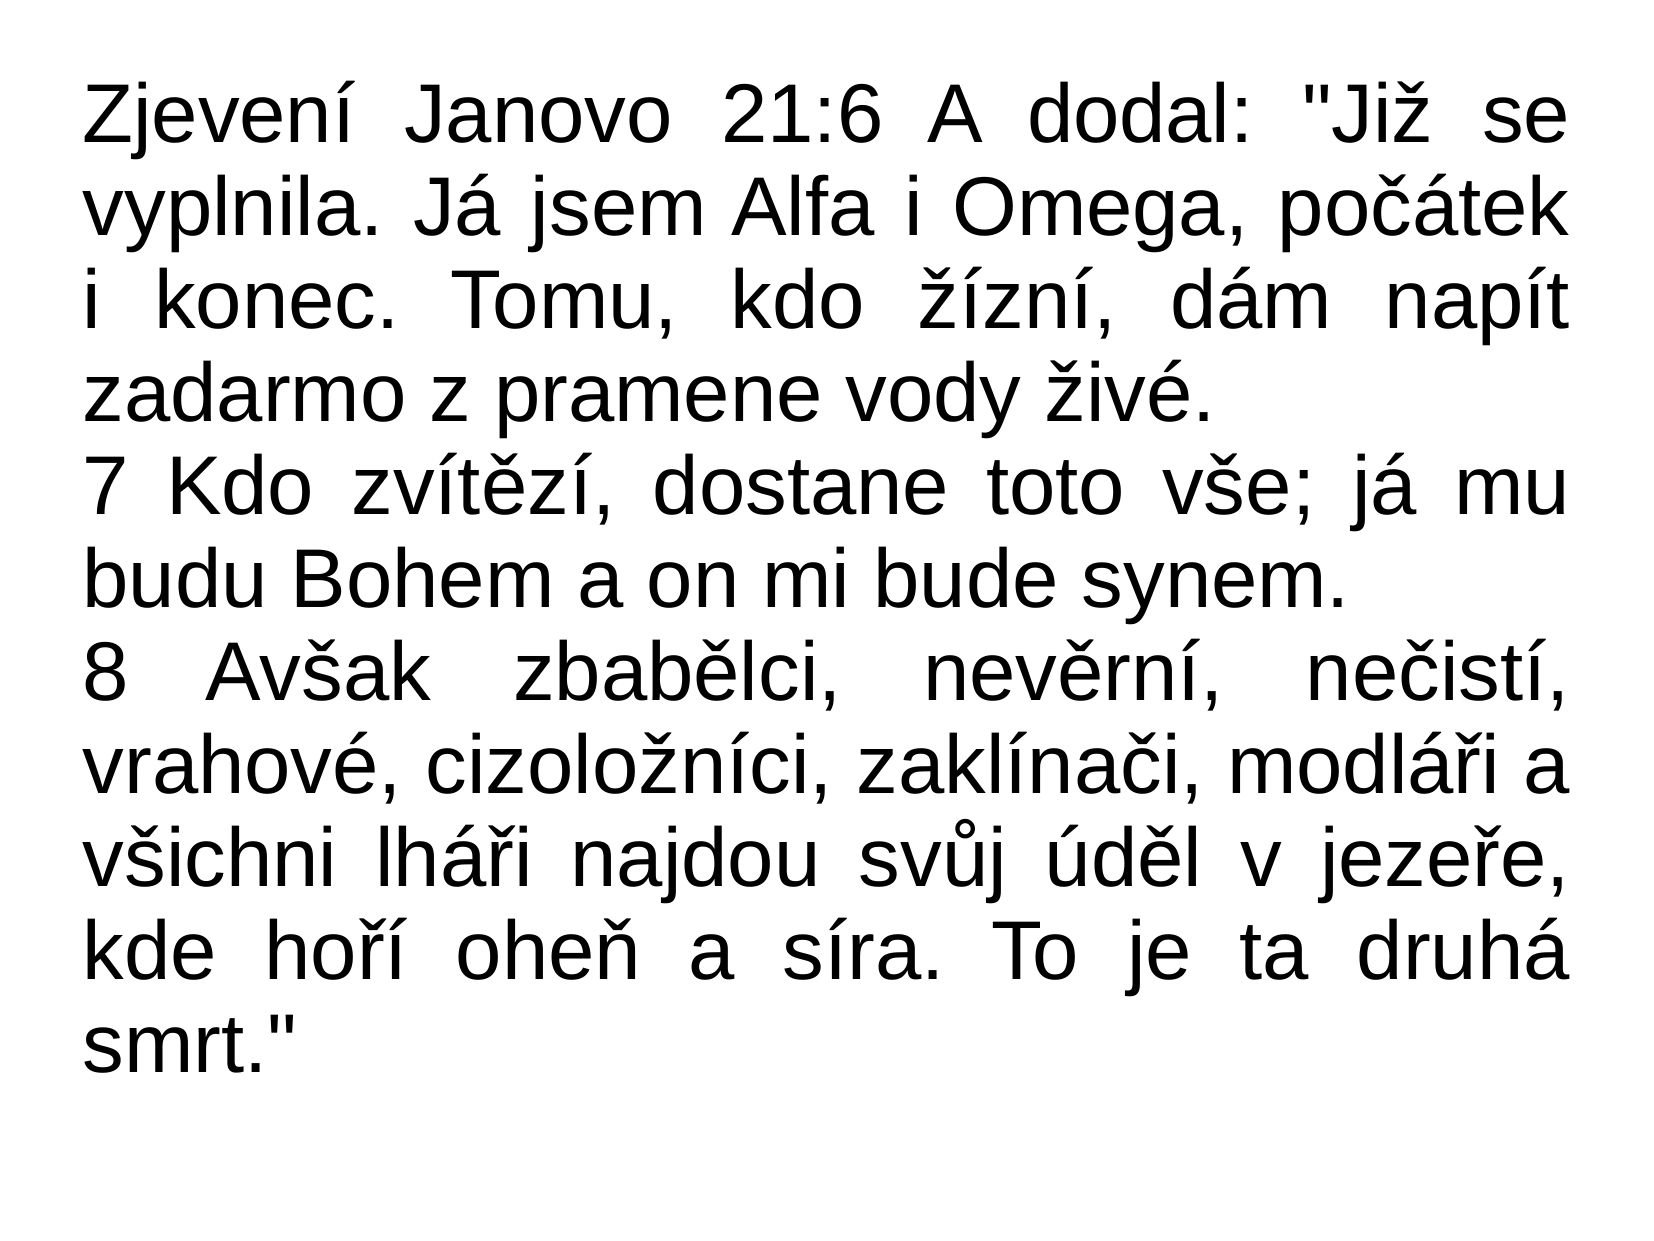

# Zjevení Janovo 21:6 A dodal: "Již se vyplnila. Já jsem Alfa i Omega, počátek i konec. Tomu, kdo žízní, dám napít zadarmo z pramene vody živé.
7 Kdo zvítězí, dostane toto vše; já mu budu Bohem a on mi bude synem.
8 Avšak zbabělci, nevěrní, nečistí, vrahové, cizoložníci, zaklínači, modláři a všichni lháři najdou svůj úděl v jezeře, kde hoří oheň a síra. To je ta druhá smrt."